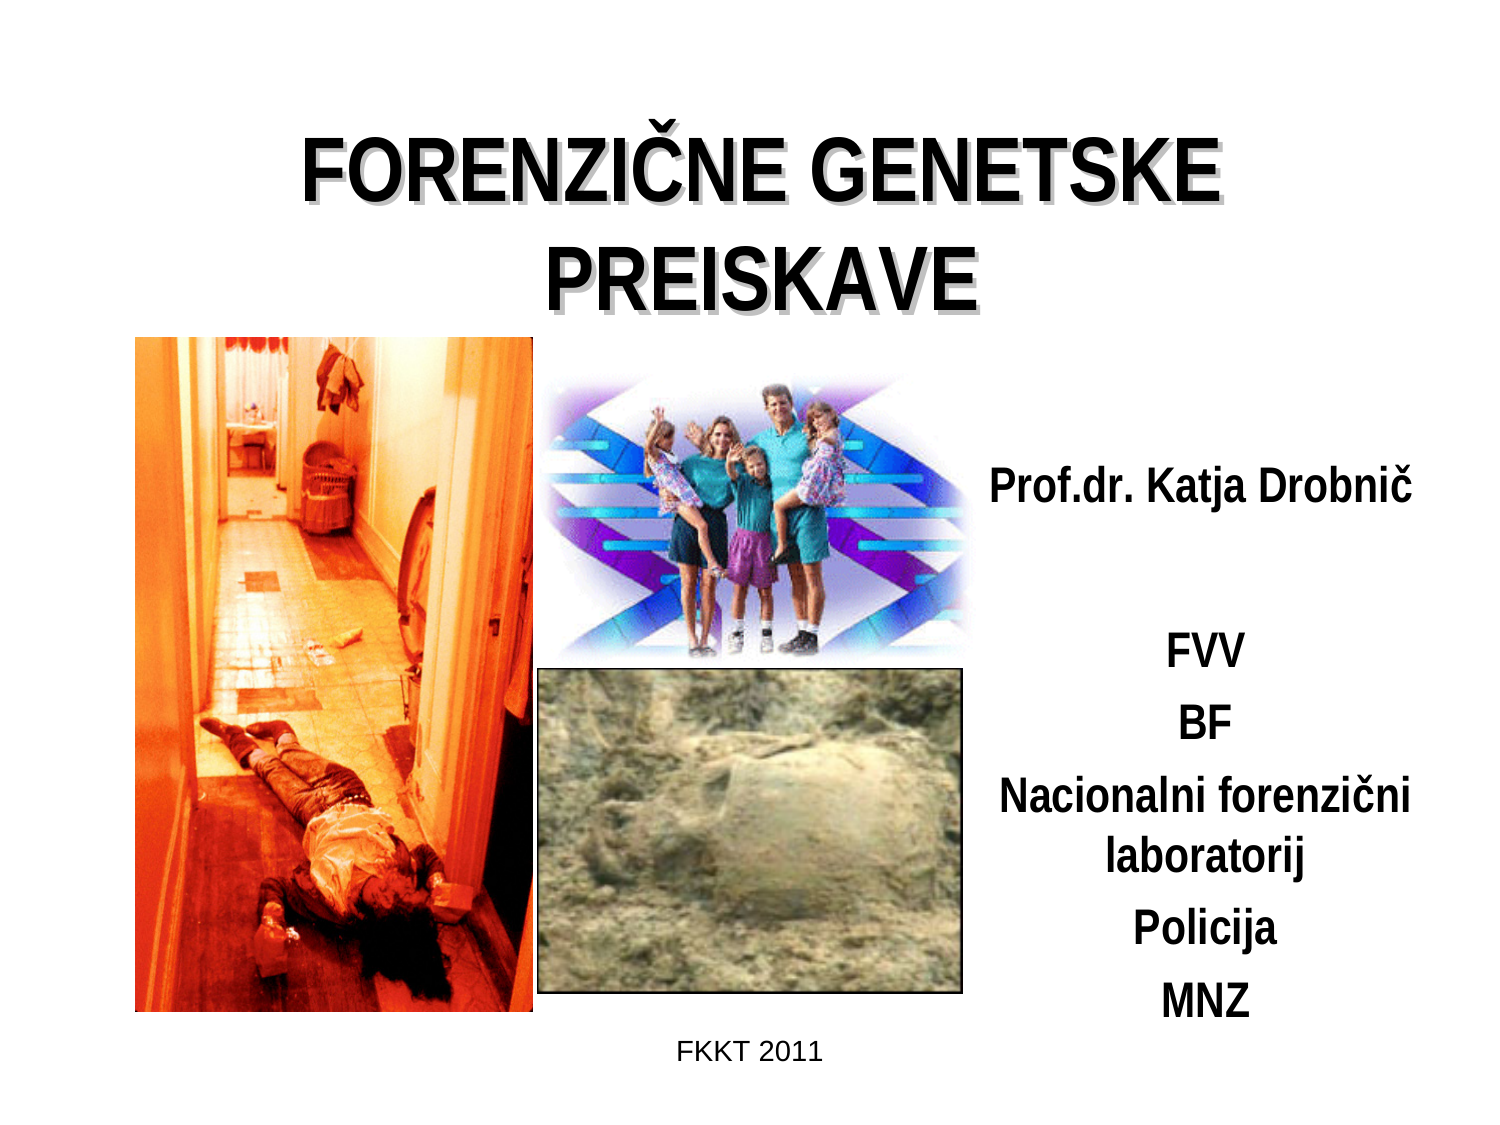

# FORENZIČNE GENETSKE PREISKAVE
Prof.dr. Katja Drobnič
FVV
BF
Nacionalni forenzični laboratorij
Policija
MNZ
FKKT 2011